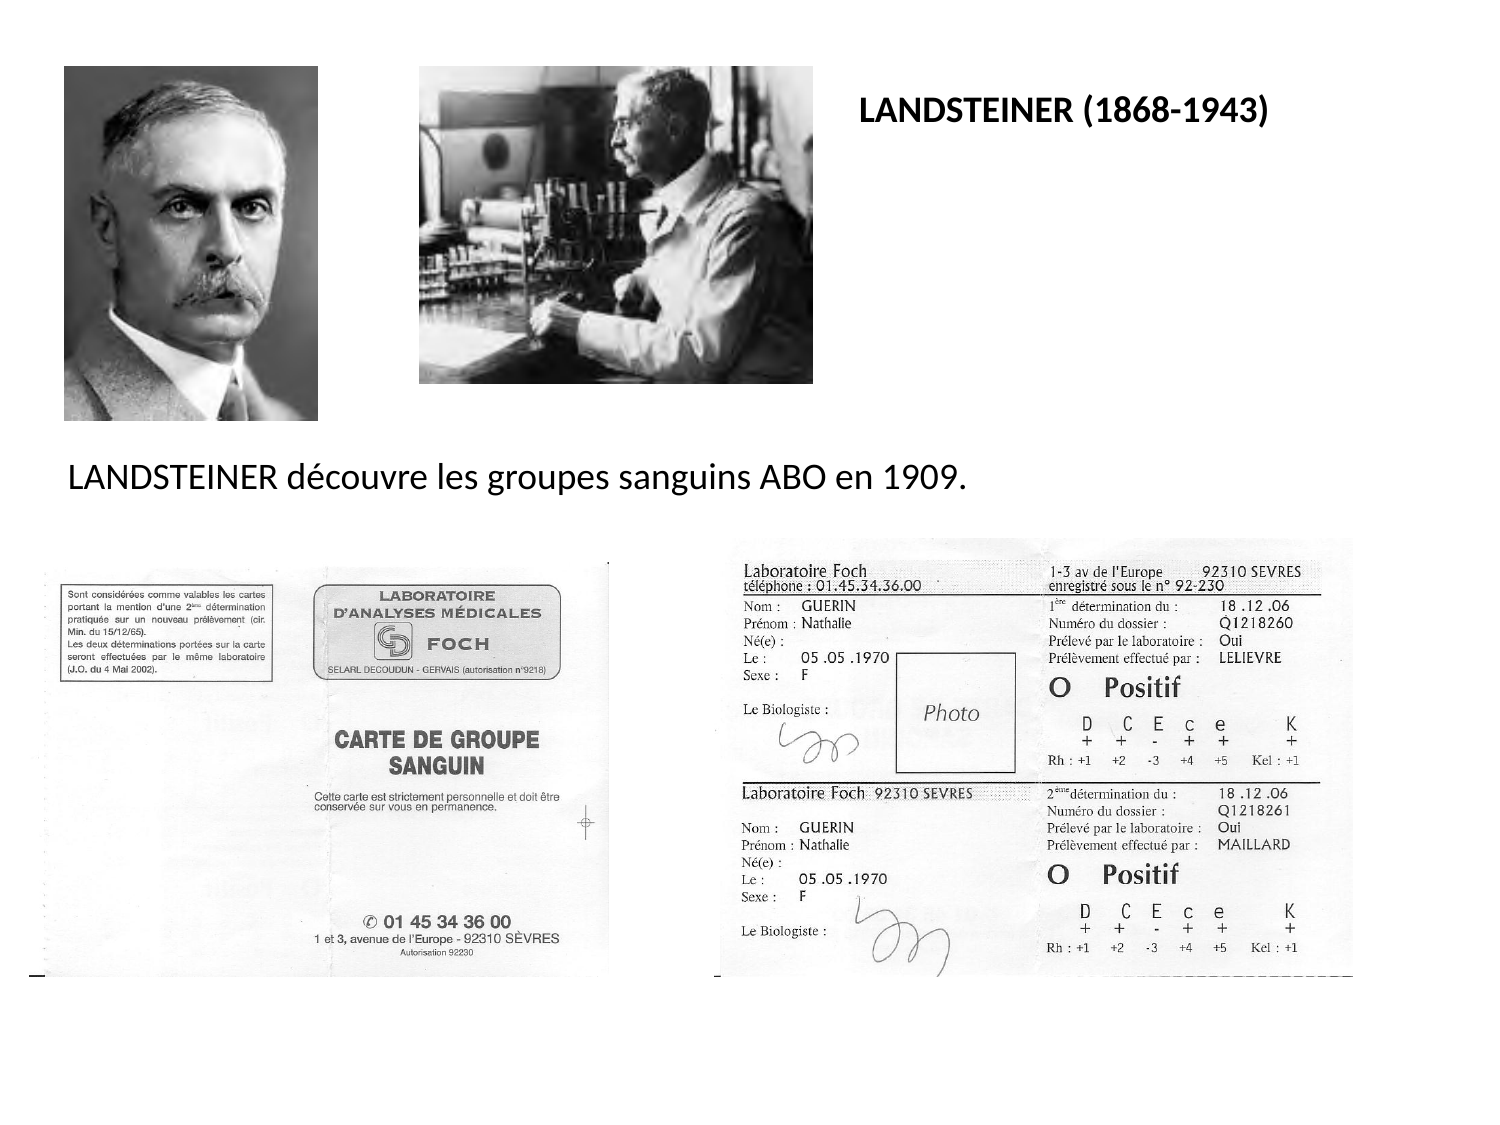

LANDSTEINER (1868-1943)
LANDSTEINER découvre les groupes sanguins ABO en 1909.